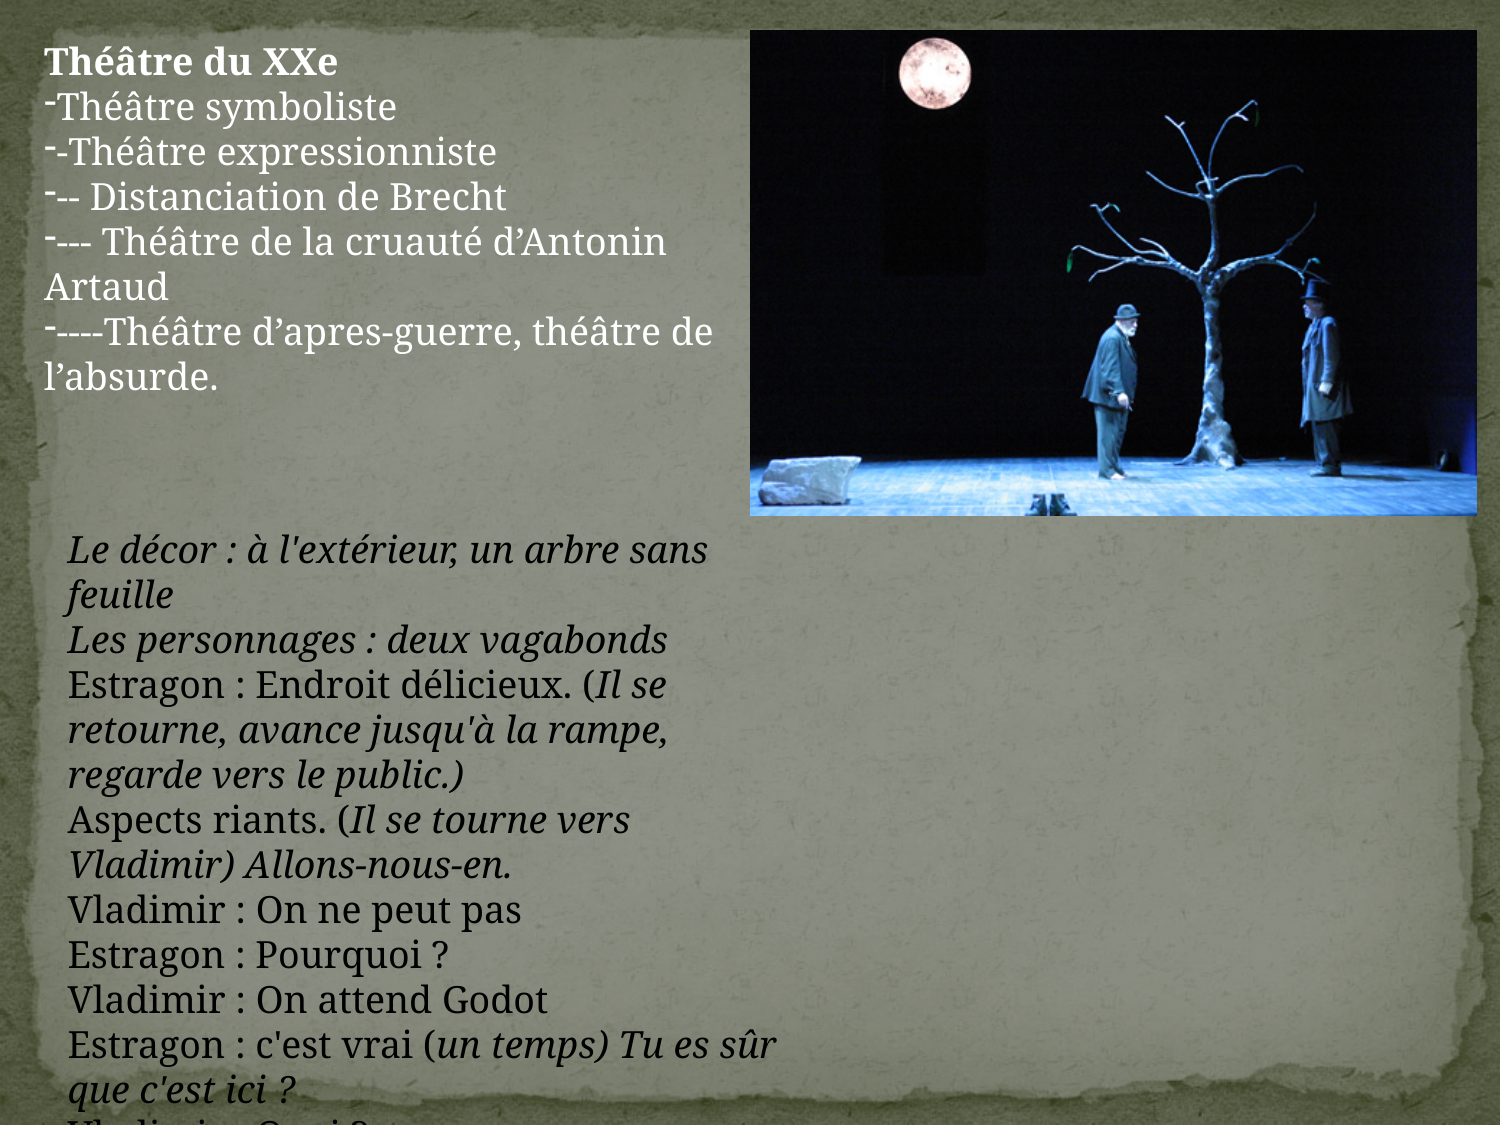

Théâtre du XXe
Théâtre symboliste
-Théâtre expressionniste
-- Distanciation de Brecht
--- Théâtre de la cruauté d’Antonin Artaud
----Théâtre d’apres-guerre, théâtre de l’absurde.
Le décor : à l'extérieur, un arbre sans feuille
Les personnages : deux vagabonds
Estragon : Endroit délicieux. (Il se retourne, avance jusqu'à la rampe, regarde vers le public.)
Aspects riants. (Il se tourne vers Vladimir) Allons-nous-en.
Vladimir : On ne peut pas
Estragon : Pourquoi ?
Vladimir : On attend Godot
Estragon : c'est vrai (un temps) Tu es sûr que c'est ici ?
Vladimir : Quoi ?